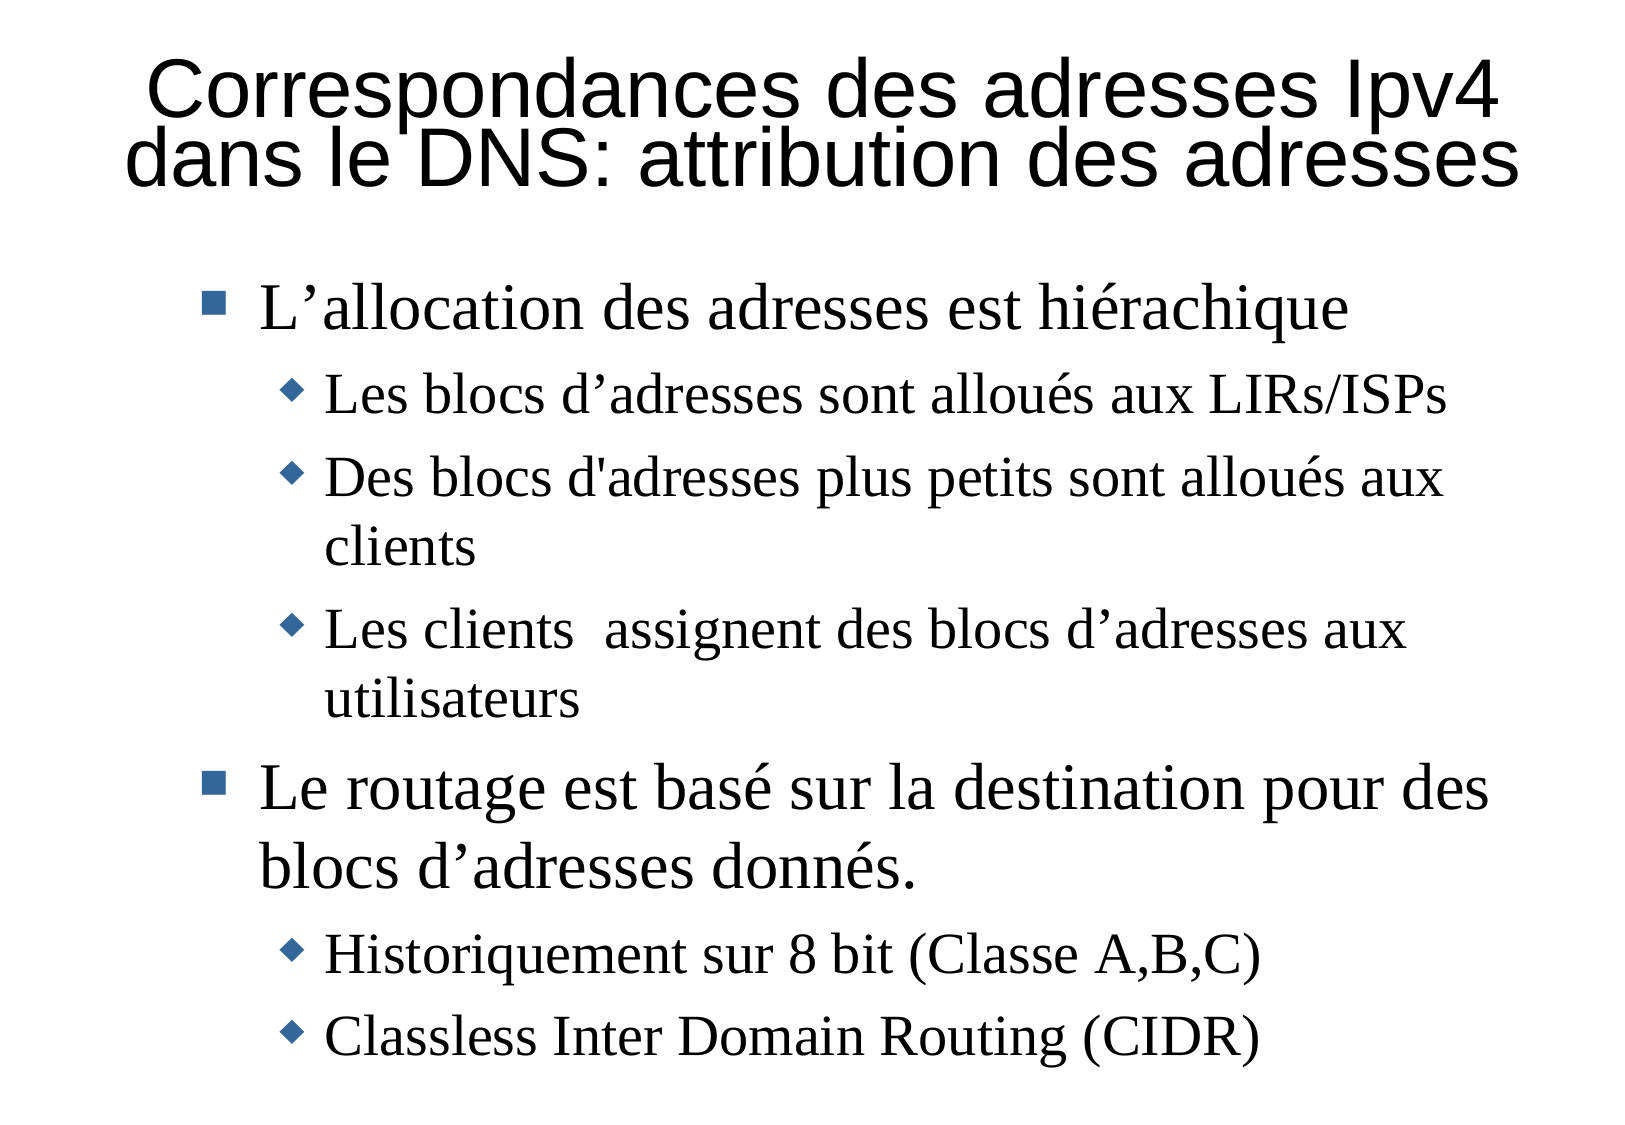

Correspondances des adresses Ipv4 dans le DNS: attribution des adresses
L’allocation des adresses est hiérachique
Les blocs d’adresses sont alloués aux LIRs/ISPs
Des blocs d'adresses plus petits sont alloués aux clients
Les clients assignent des blocs d’adresses aux utilisateurs
Le routage est basé sur la destination pour des blocs d’adresses donnés.
Historiquement sur 8 bit (Classe A,B,C)
Classless Inter Domain Routing (CIDR)